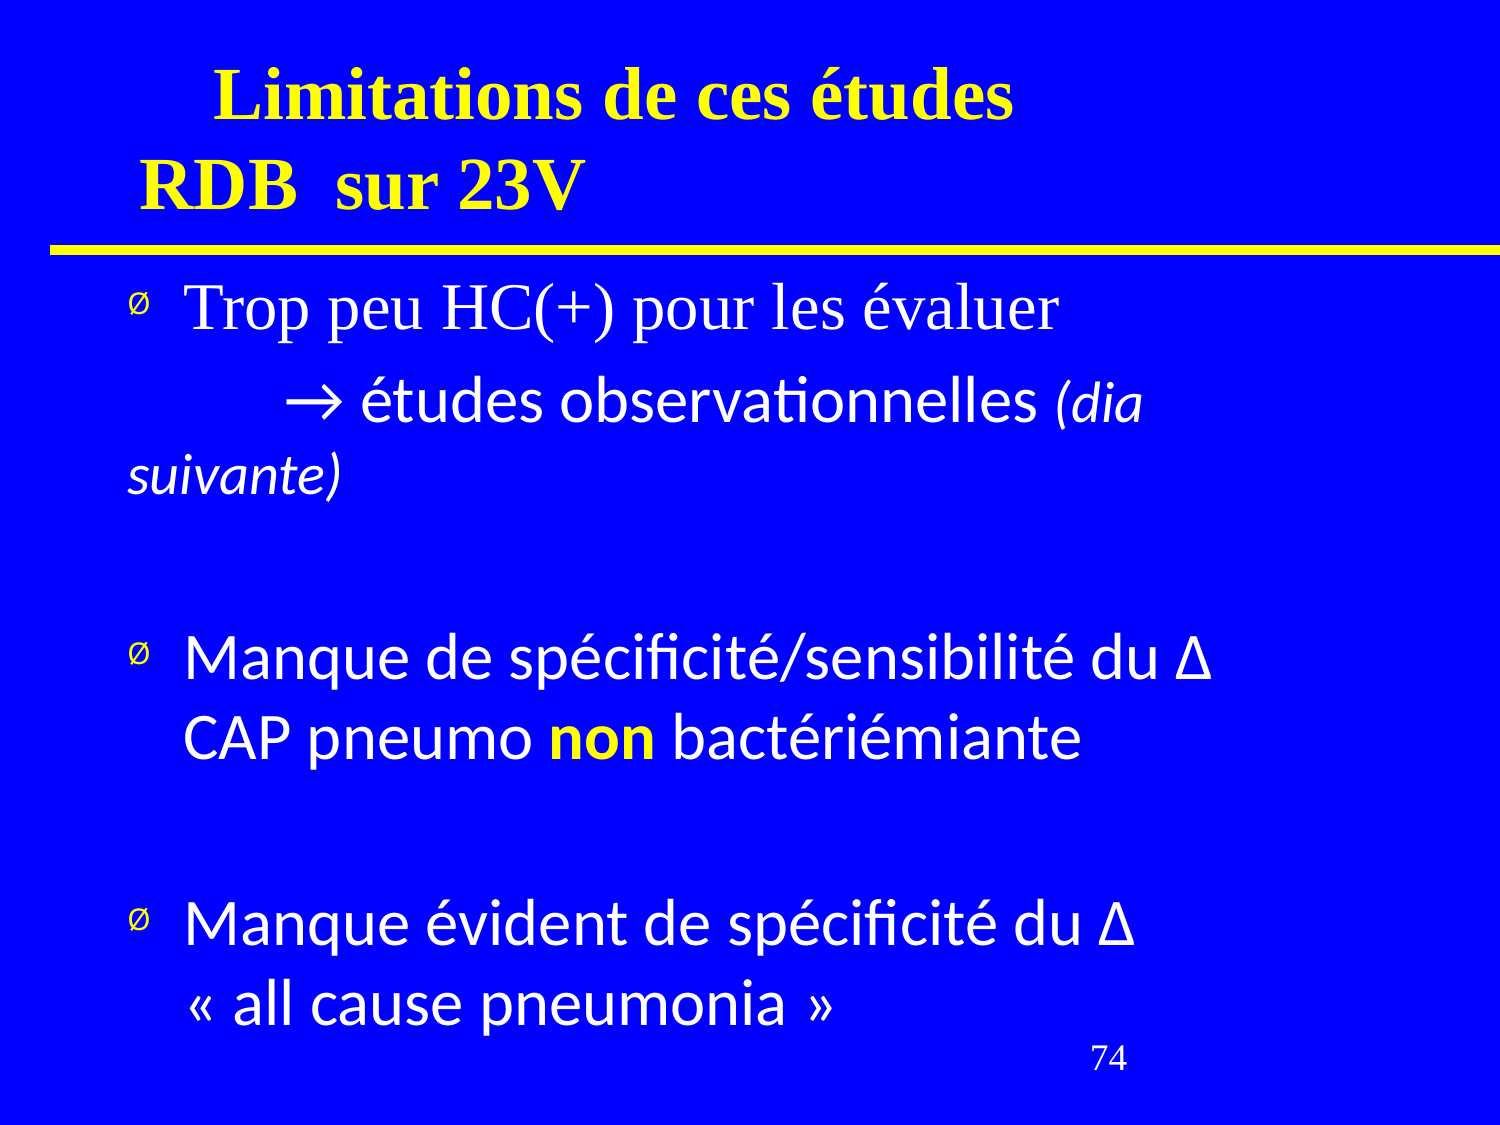

# Limitations de ces études 				RDB sur 23V
Trop peu HC(+) pour les évaluer
	 → études observationnelles (dia suivante)
Manque de spécificité/sensibilité du Δ 	CAP pneumo non bactériémiante
Manque évident de spécificité du Δ 	« all cause pneumonia »